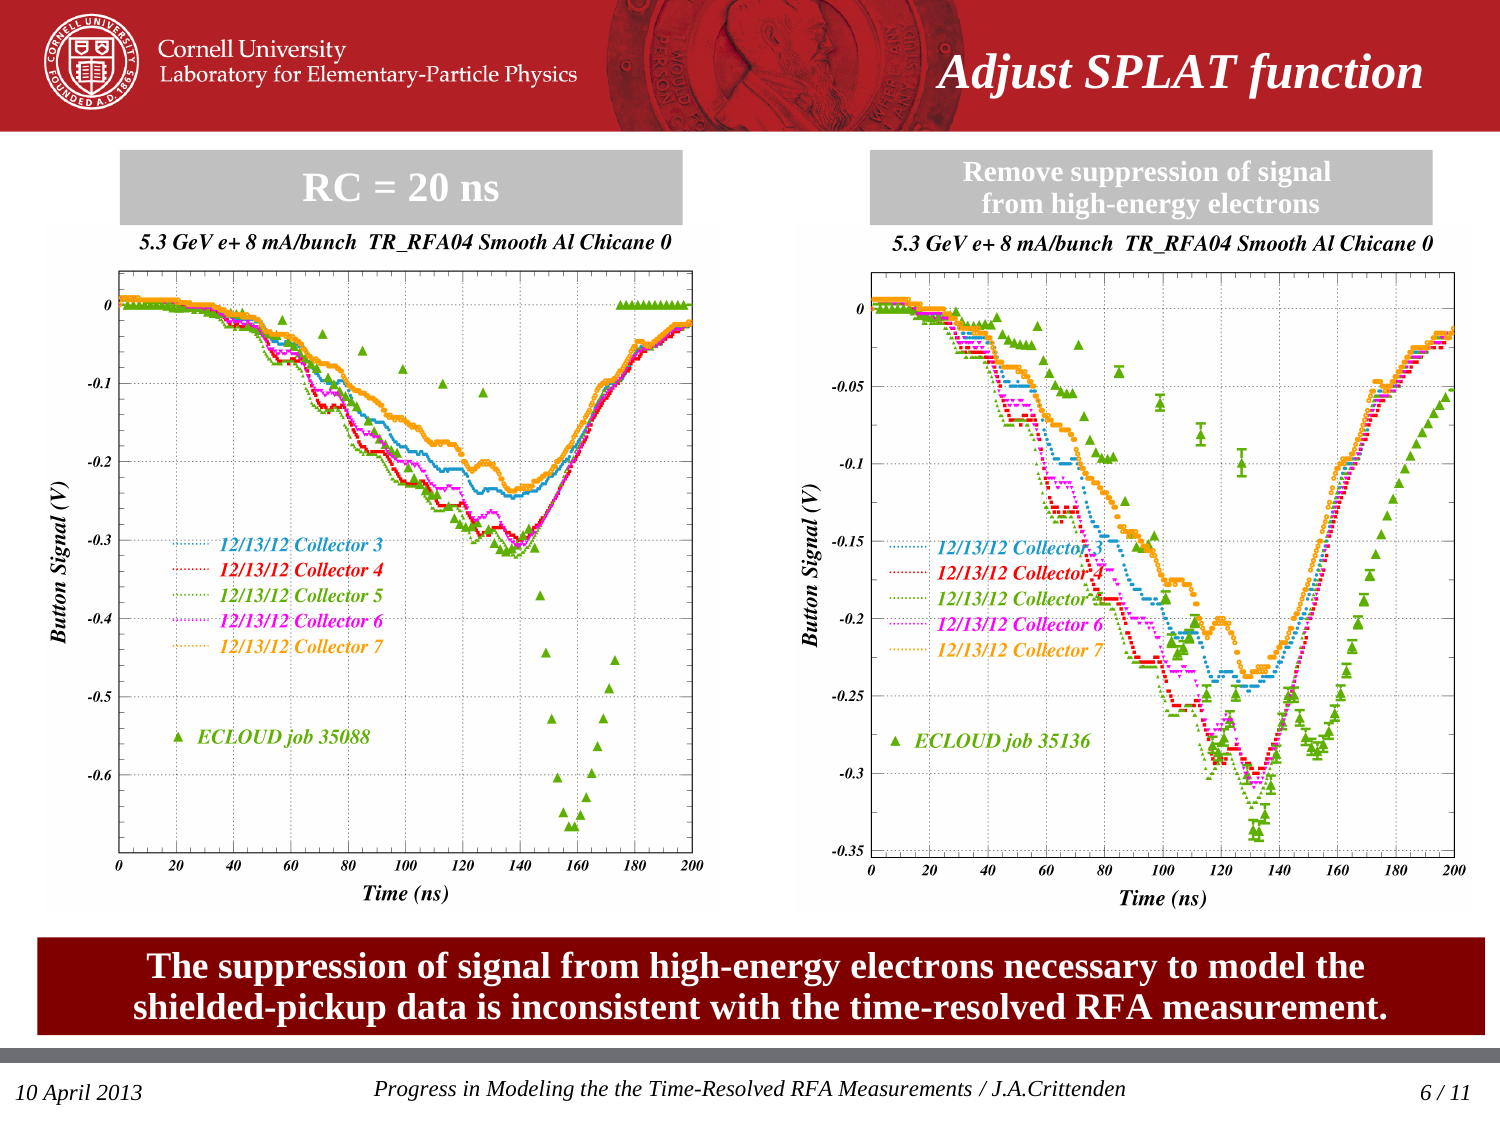

# Adjust SPLAT function
RC = 20 ns
Remove suppression of signal
from high-energy electrons
The suppression of signal from high-energy electrons necessary to model the
shielded-pickup data is inconsistent with the time-resolved RFA measurement.